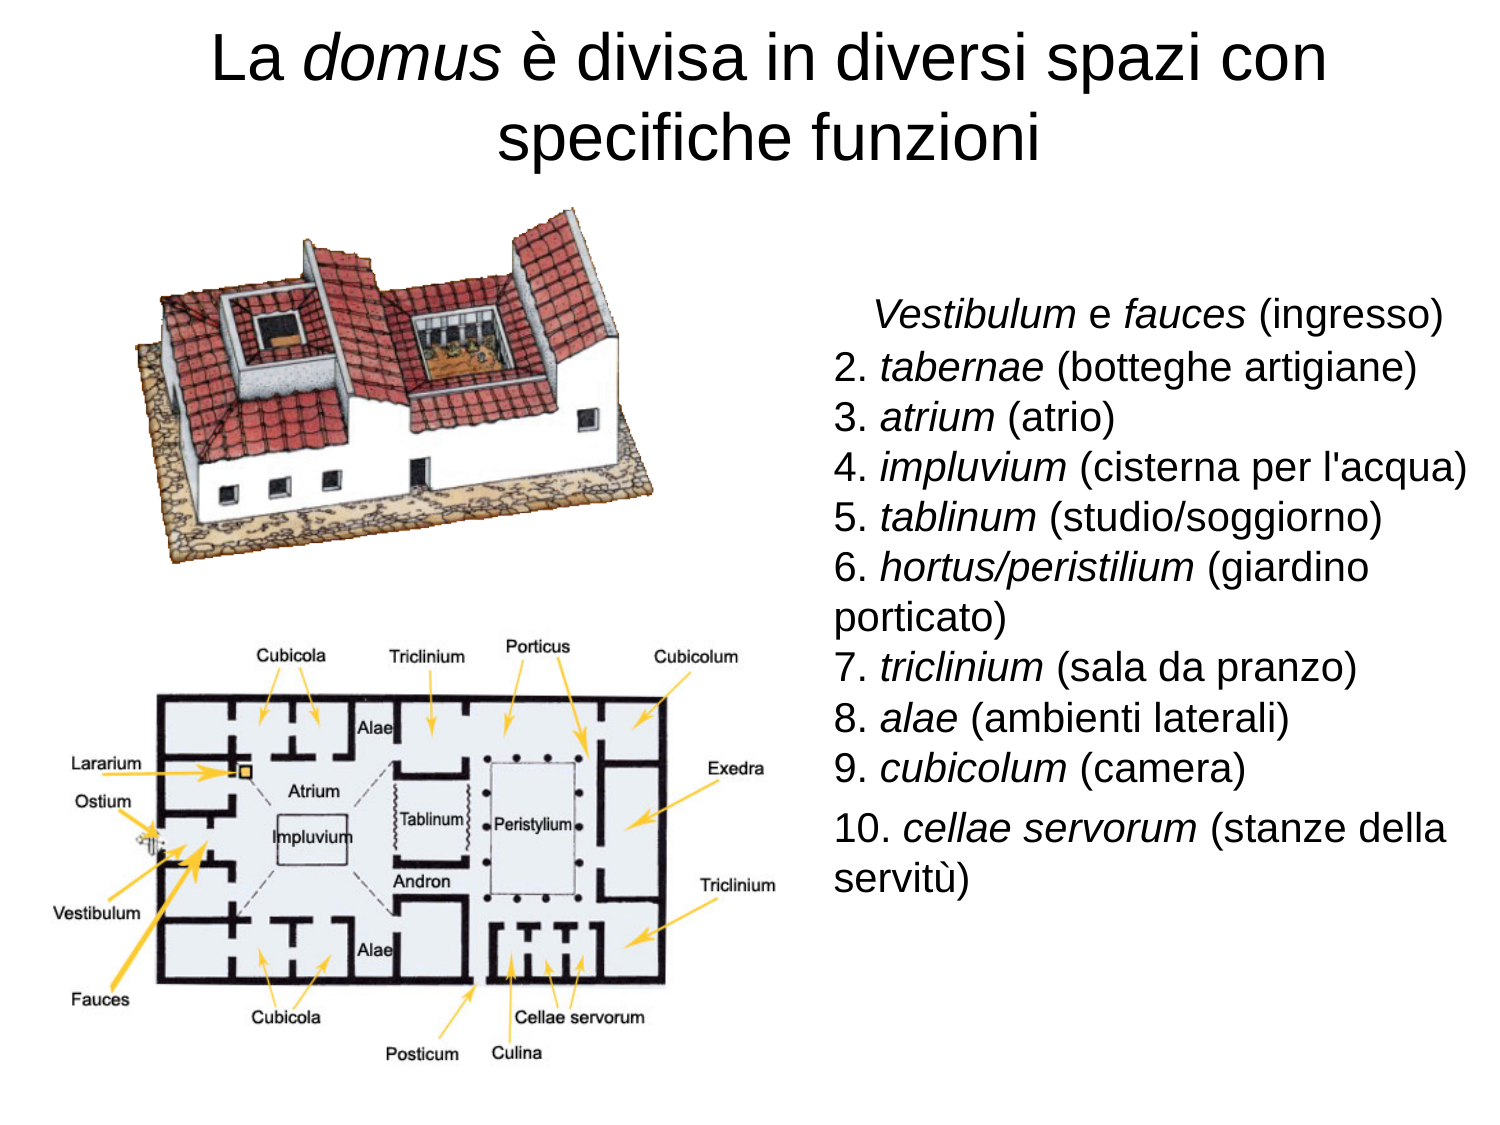

# La domus è divisa in diversi spazi con specifiche funzioni
 1. Vestibulum e fauces (ingresso)
2. tabernae (botteghe artigiane)
3. atrium (atrio)
4. impluvium (cisterna per l'acqua)
5. tablinum (studio/soggiorno)
6. hortus/peristilium (giardino porticato)
7. triclinium (sala da pranzo)
8. alae (ambienti laterali)
9. cubicolum (camera)
	10. cellae servorum (stanze della servitù)